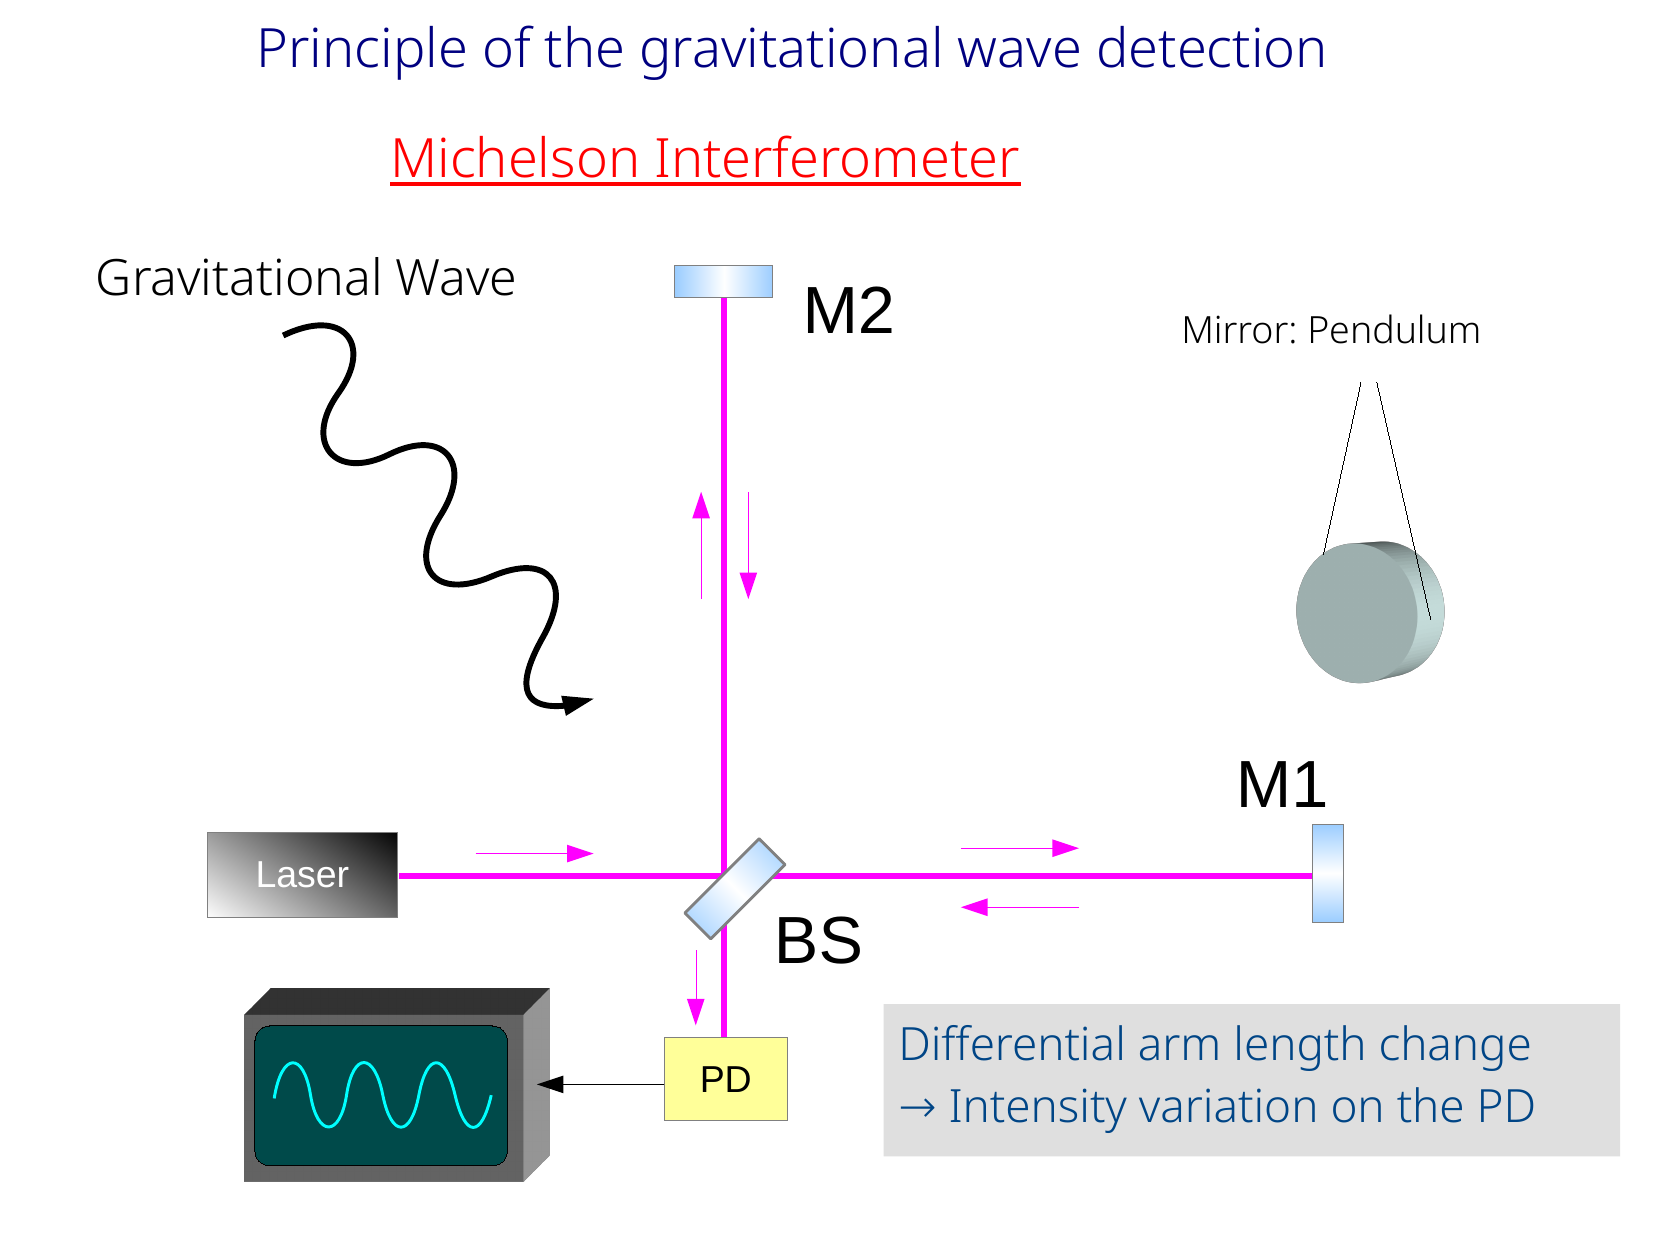

Principle of the gravitational wave detection
Michelson Interferometer
Gravitational Wave
M2
Mirror: Pendulum
M1
Laser
BS
Differential arm length change
→ Intensity variation on the PD
PD